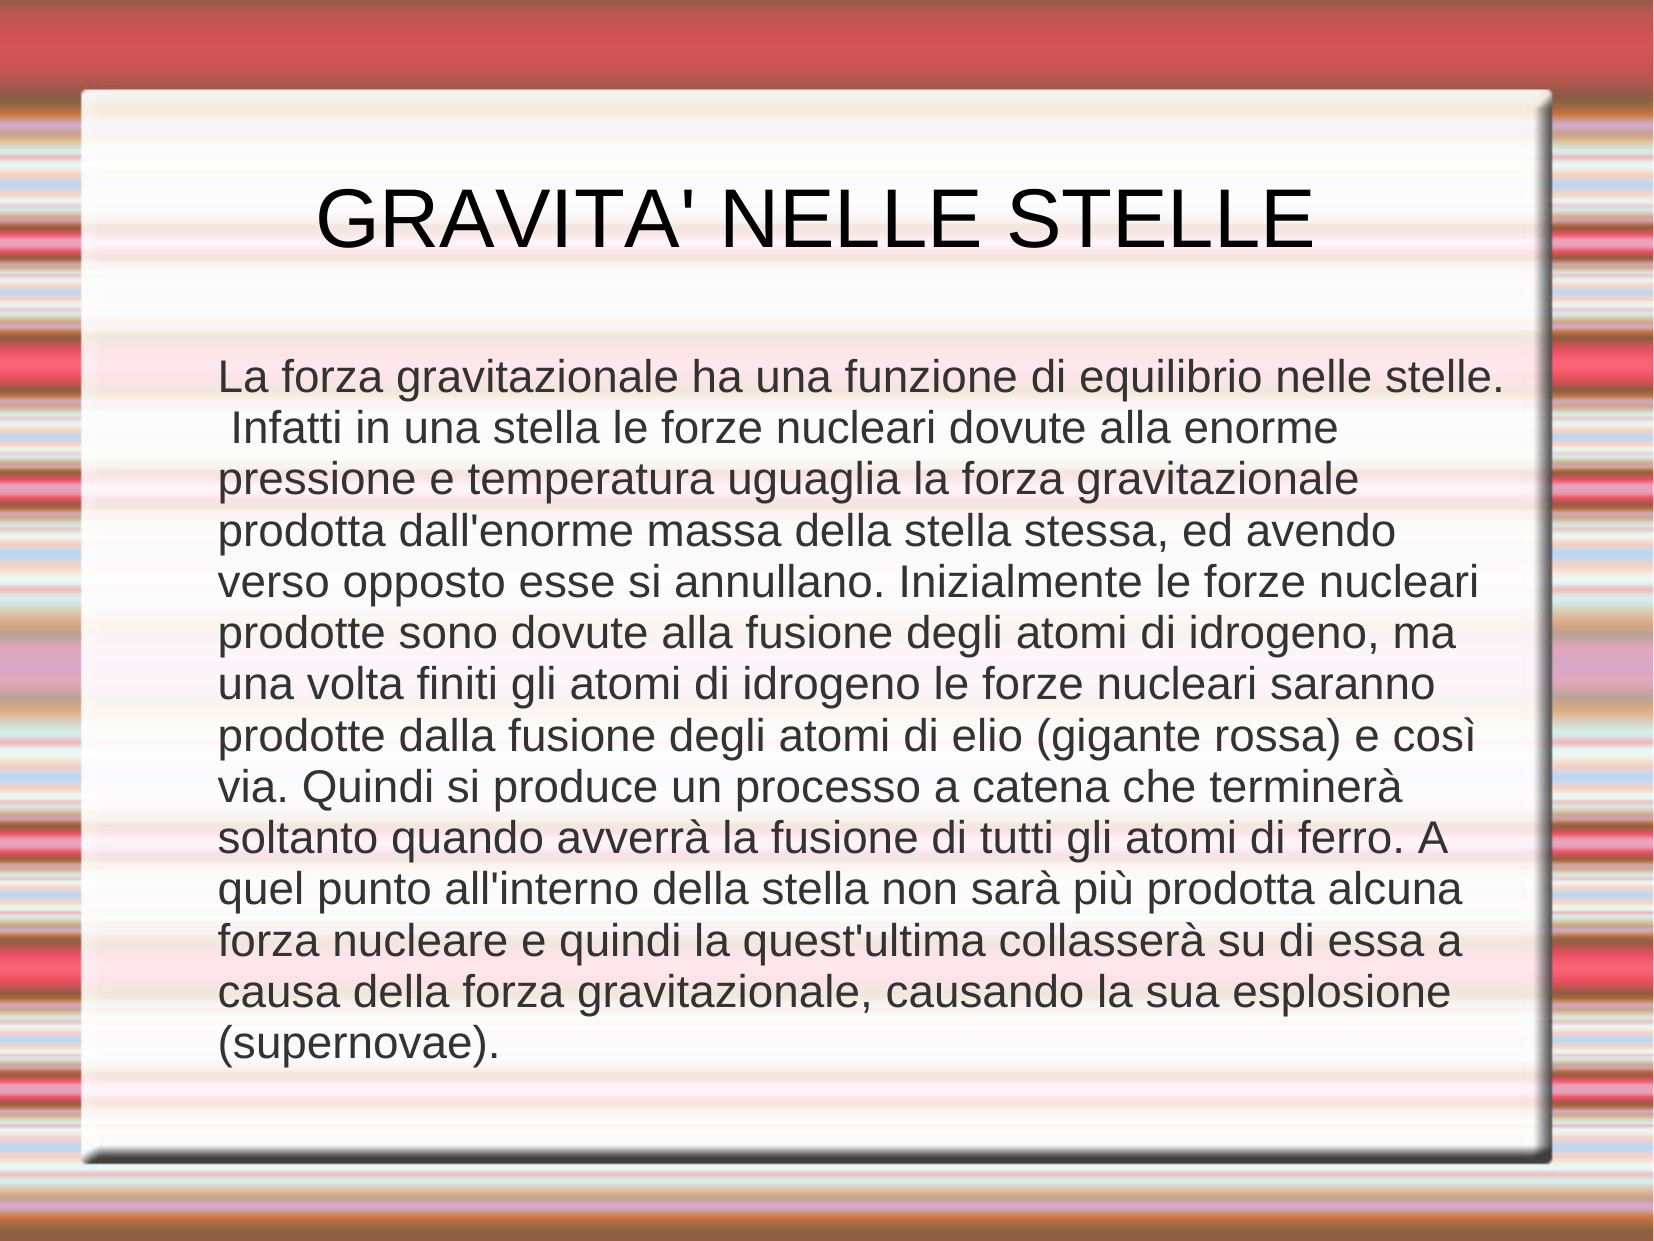

# GRAVITA' NELLE STELLE
La forza gravitazionale ha una funzione di equilibrio nelle stelle. Infatti in una stella le forze nucleari dovute alla enorme pressione e temperatura uguaglia la forza gravitazionale prodotta dall'enorme massa della stella stessa, ed avendo verso opposto esse si annullano. Inizialmente le forze nucleari prodotte sono dovute alla fusione degli atomi di idrogeno, ma una volta finiti gli atomi di idrogeno le forze nucleari saranno prodotte dalla fusione degli atomi di elio (gigante rossa) e così via. Quindi si produce un processo a catena che terminerà soltanto quando avverrà la fusione di tutti gli atomi di ferro. A quel punto all'interno della stella non sarà più prodotta alcuna forza nucleare e quindi la quest'ultima collasserà su di essa a causa della forza gravitazionale, causando la sua esplosione (supernovae).